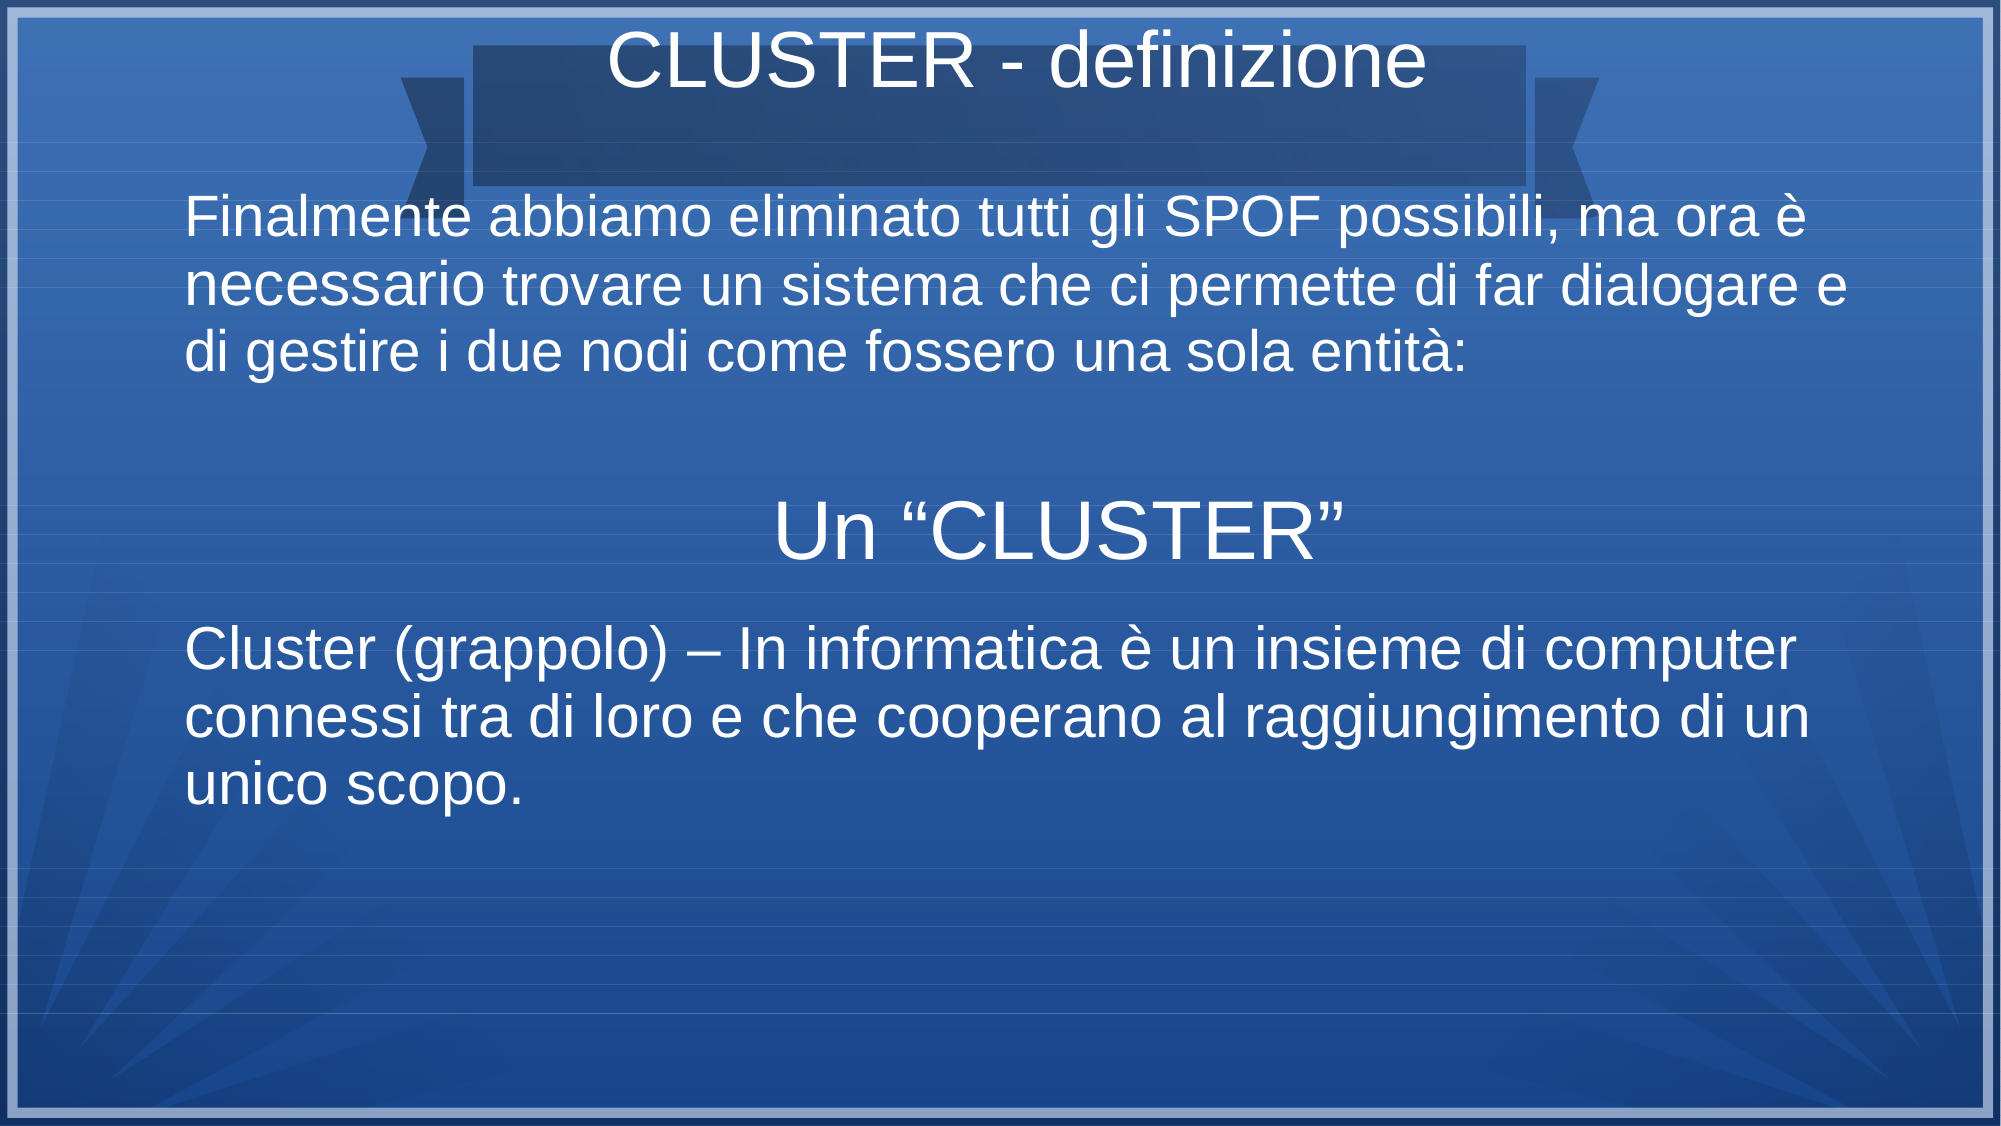

CLUSTER - definizione
# Finalmente abbiamo eliminato tutti gli SPOF possibili, ma ora è necessario trovare un sistema che ci permette di far dialogare e di gestire i due nodi come fossero una sola entità:
Un “CLUSTER”
Cluster (grappolo) – In informatica è un insieme di computer connessi tra di loro e che cooperano al raggiungimento di un unico scopo.